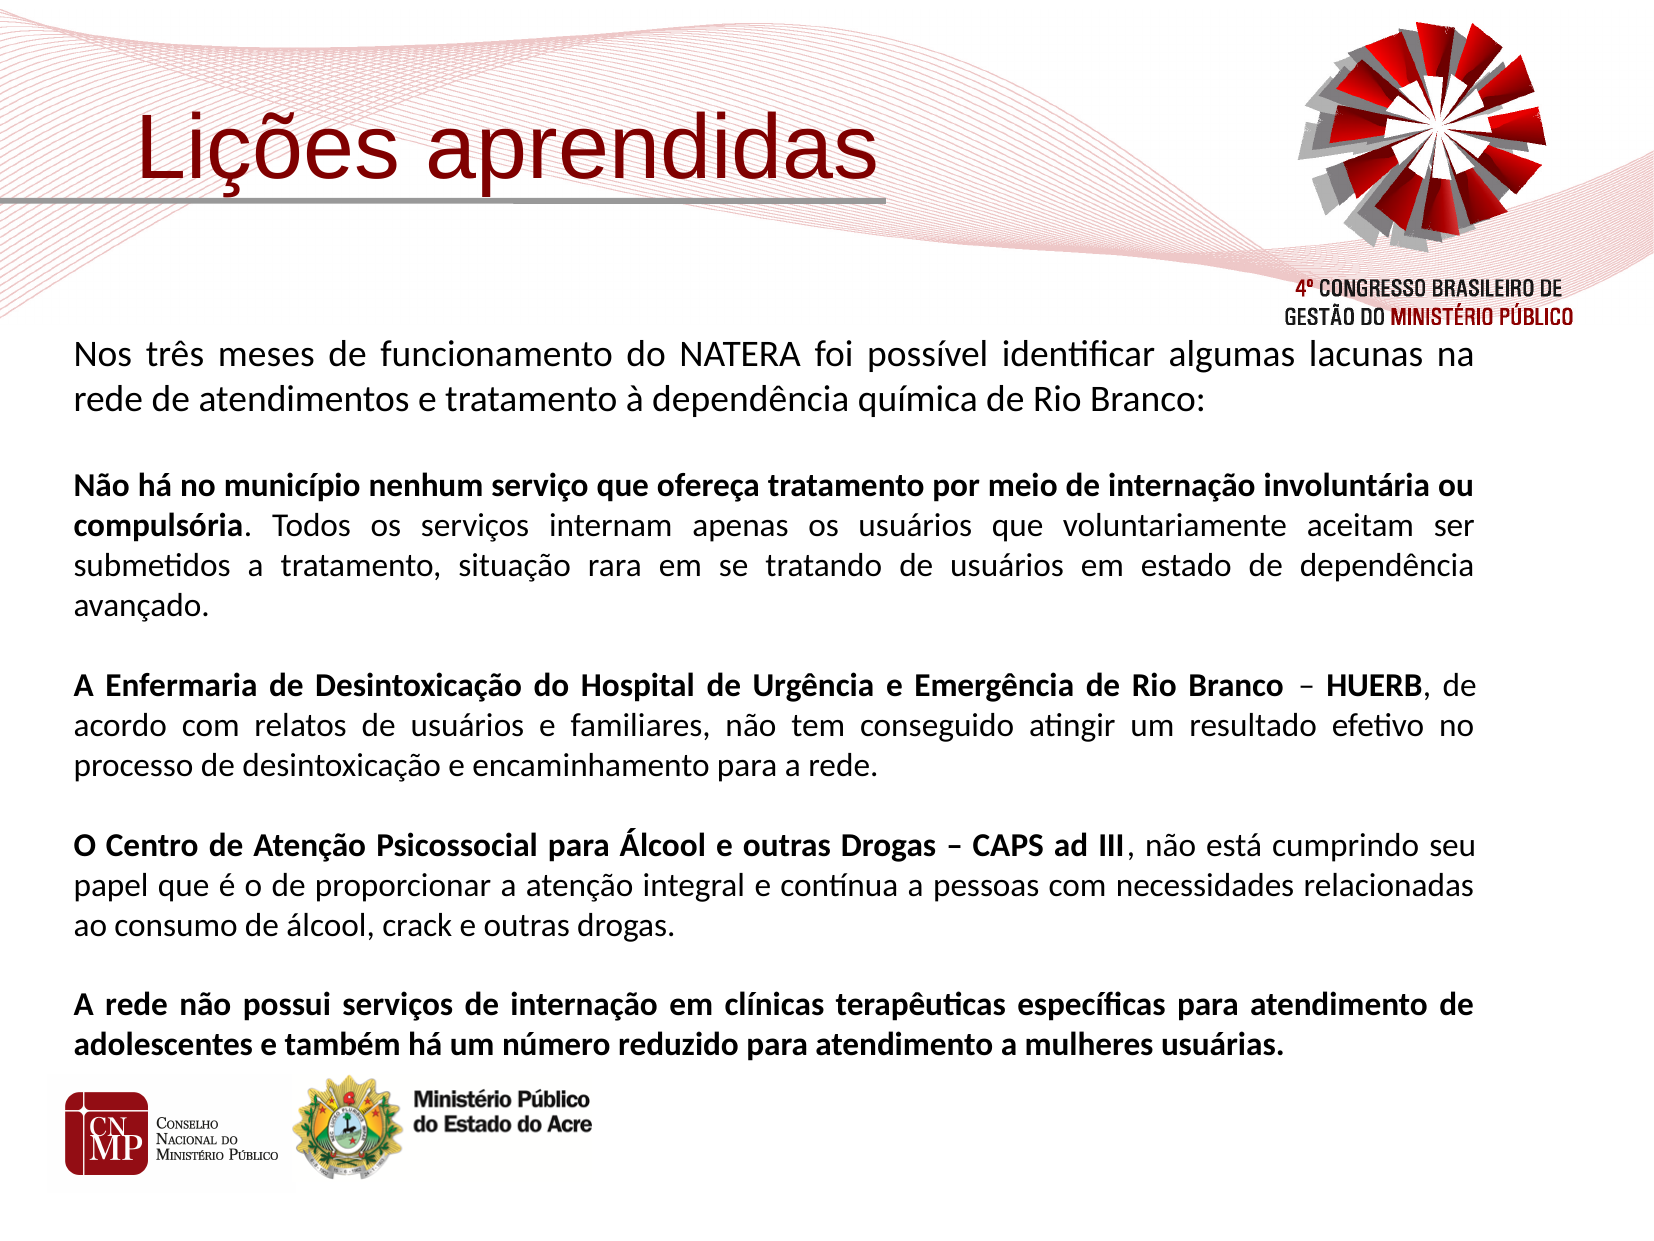

Lições aprendidas
Nos três meses de funcionamento do NATERA foi possível identificar algumas lacunas na rede de atendimentos e tratamento à dependência química de Rio Branco:
Não há no município nenhum serviço que ofereça tratamento por meio de internação involuntária ou compulsória. Todos os serviços internam apenas os usuários que voluntariamente aceitam ser submetidos a tratamento, situação rara em se tratando de usuários em estado de dependência avançado.
A Enfermaria de Desintoxicação do Hospital de Urgência e Emergência de Rio Branco – HUERB, de acordo com relatos de usuários e familiares, não tem conseguido atingir um resultado efetivo no processo de desintoxicação e encaminhamento para a rede.
O Centro de Atenção Psicossocial para Álcool e outras Drogas – CAPS ad III, não está cumprindo seu papel que é o de proporcionar a atenção integral e contínua a pessoas com necessidades relacionadas ao consumo de álcool, crack e outras drogas.
A rede não possui serviços de internação em clínicas terapêuticas específicas para atendimento de adolescentes e também há um número reduzido para atendimento a mulheres usuárias.